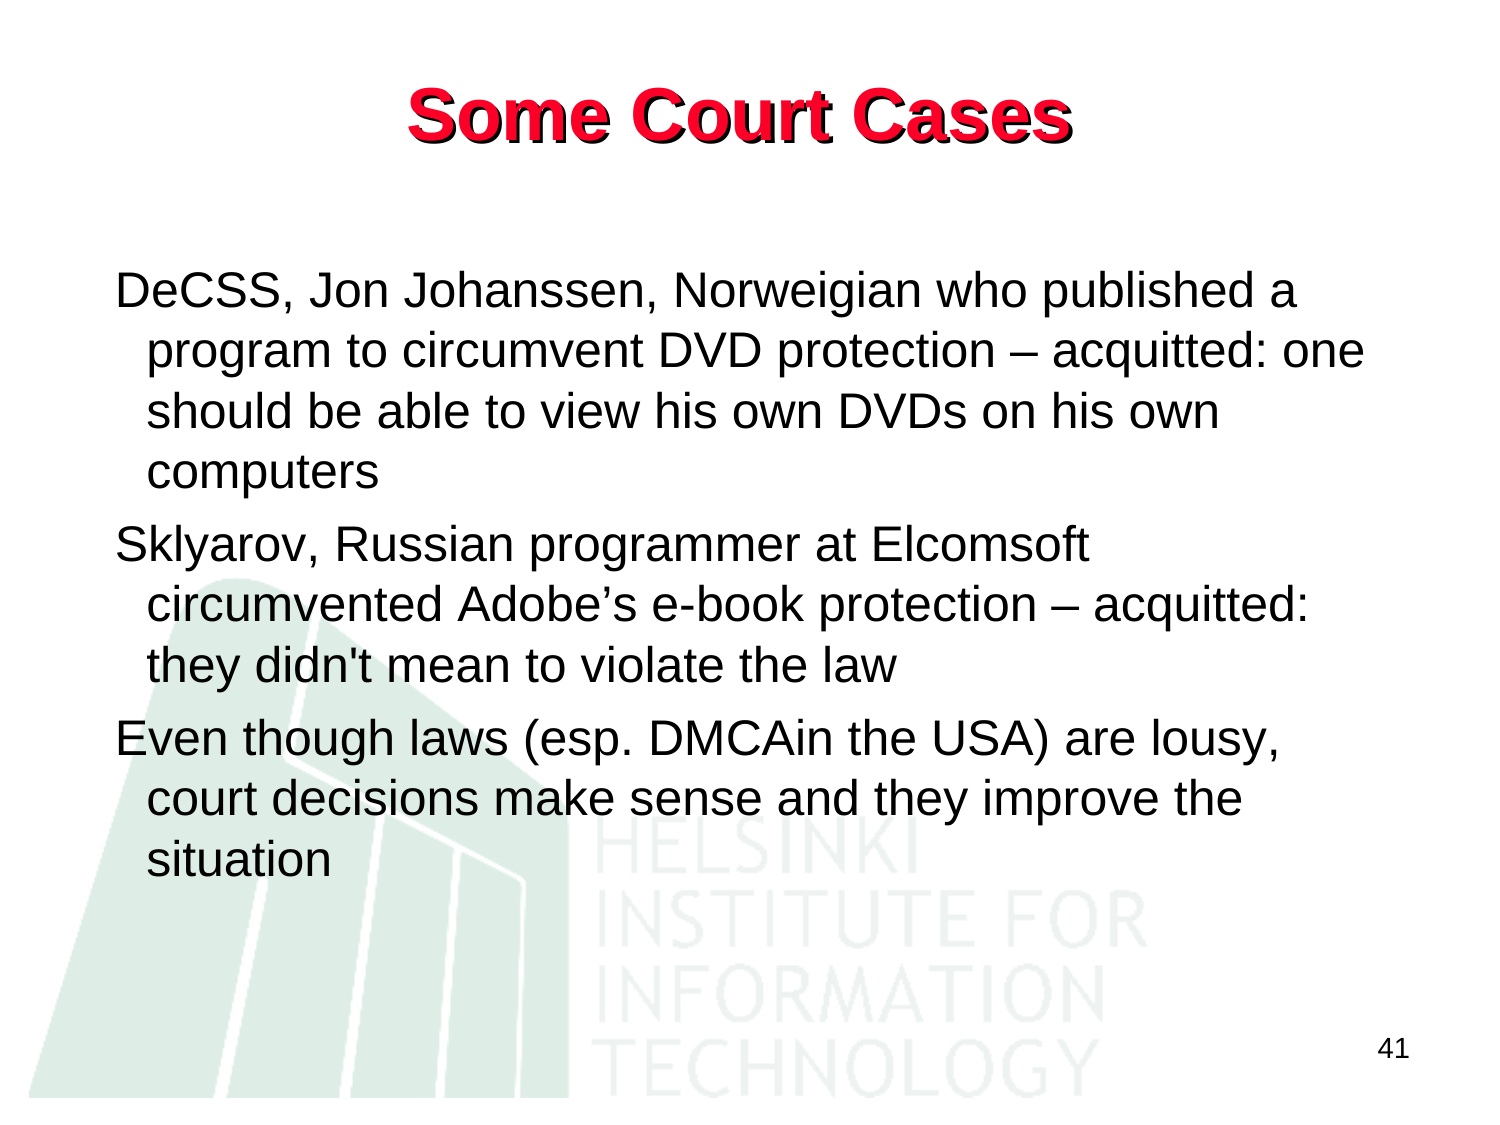

# Some Court Cases
DeCSS, Jon Johanssen, Norweigian who published a program to circumvent DVD protection – acquitted: one should be able to view his own DVDs on his own computers
Sklyarov, Russian programmer at Elcomsoft circumvented Adobe’s e-book protection – acquitted: they didn't mean to violate the law
Even though laws (esp. DMCAin the USA) are lousy, court decisions make sense and they improve the situation
41